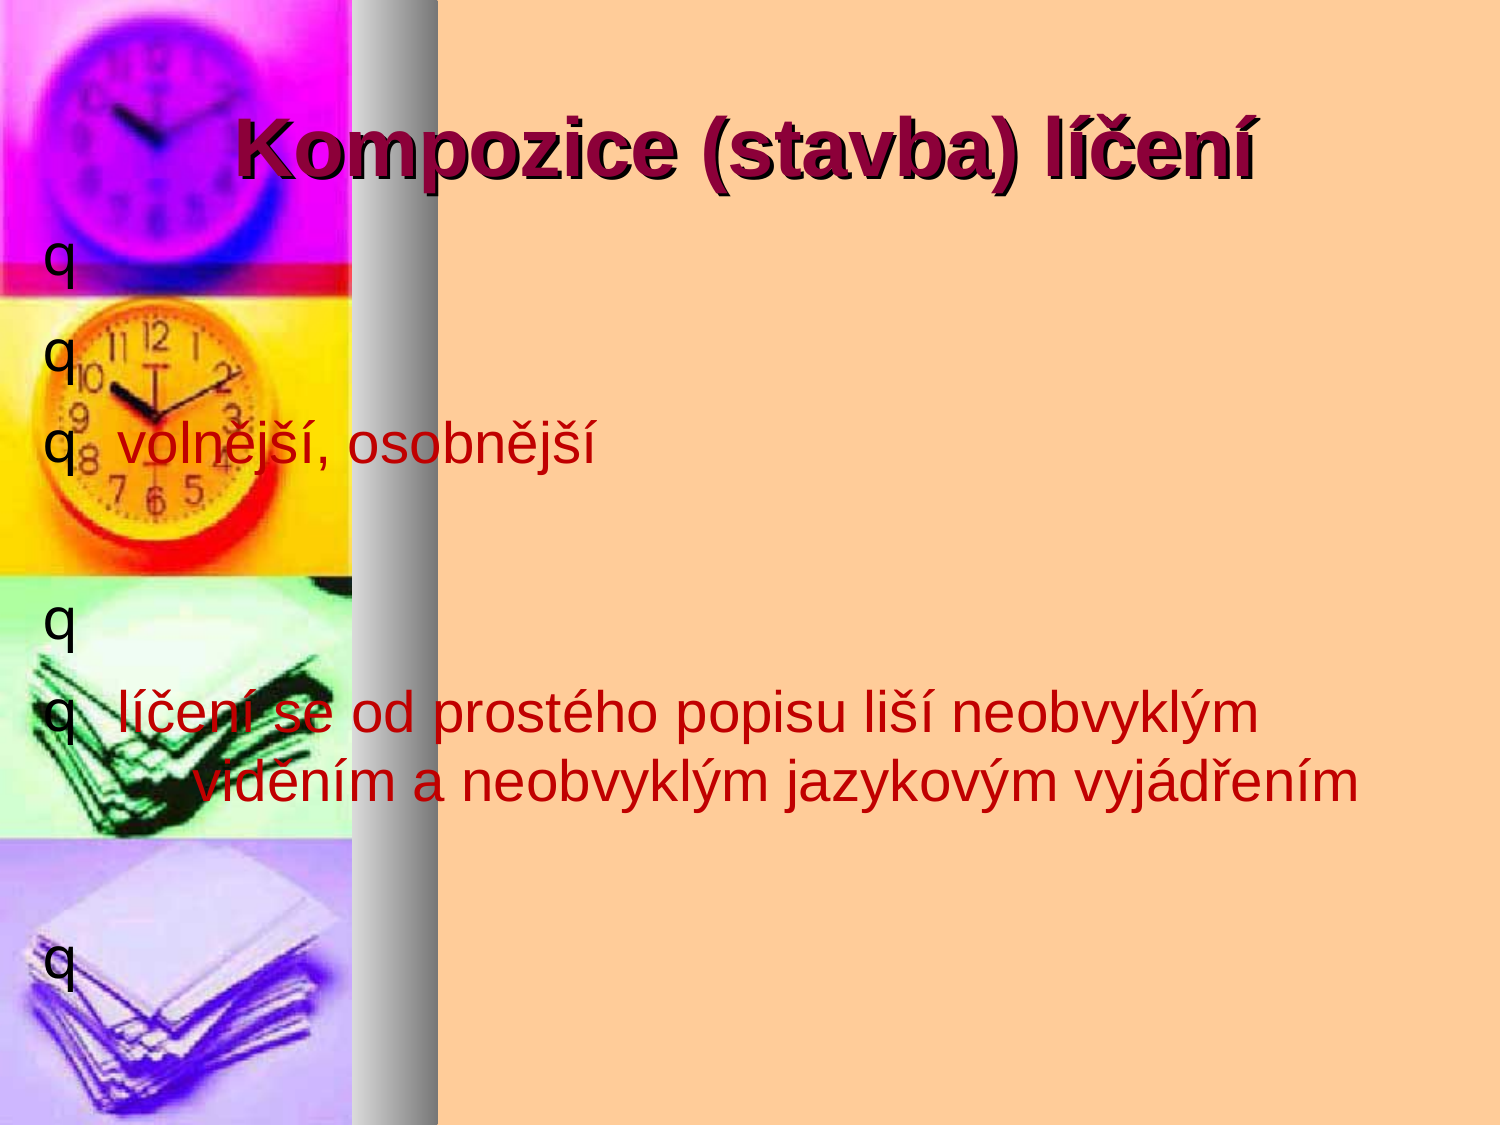

# Kompozice (stavba) líčení
volnější, osobnější
líčení se od prostého popisu liší neobvyklým viděním a neobvyklým jazykovým vyjádřením